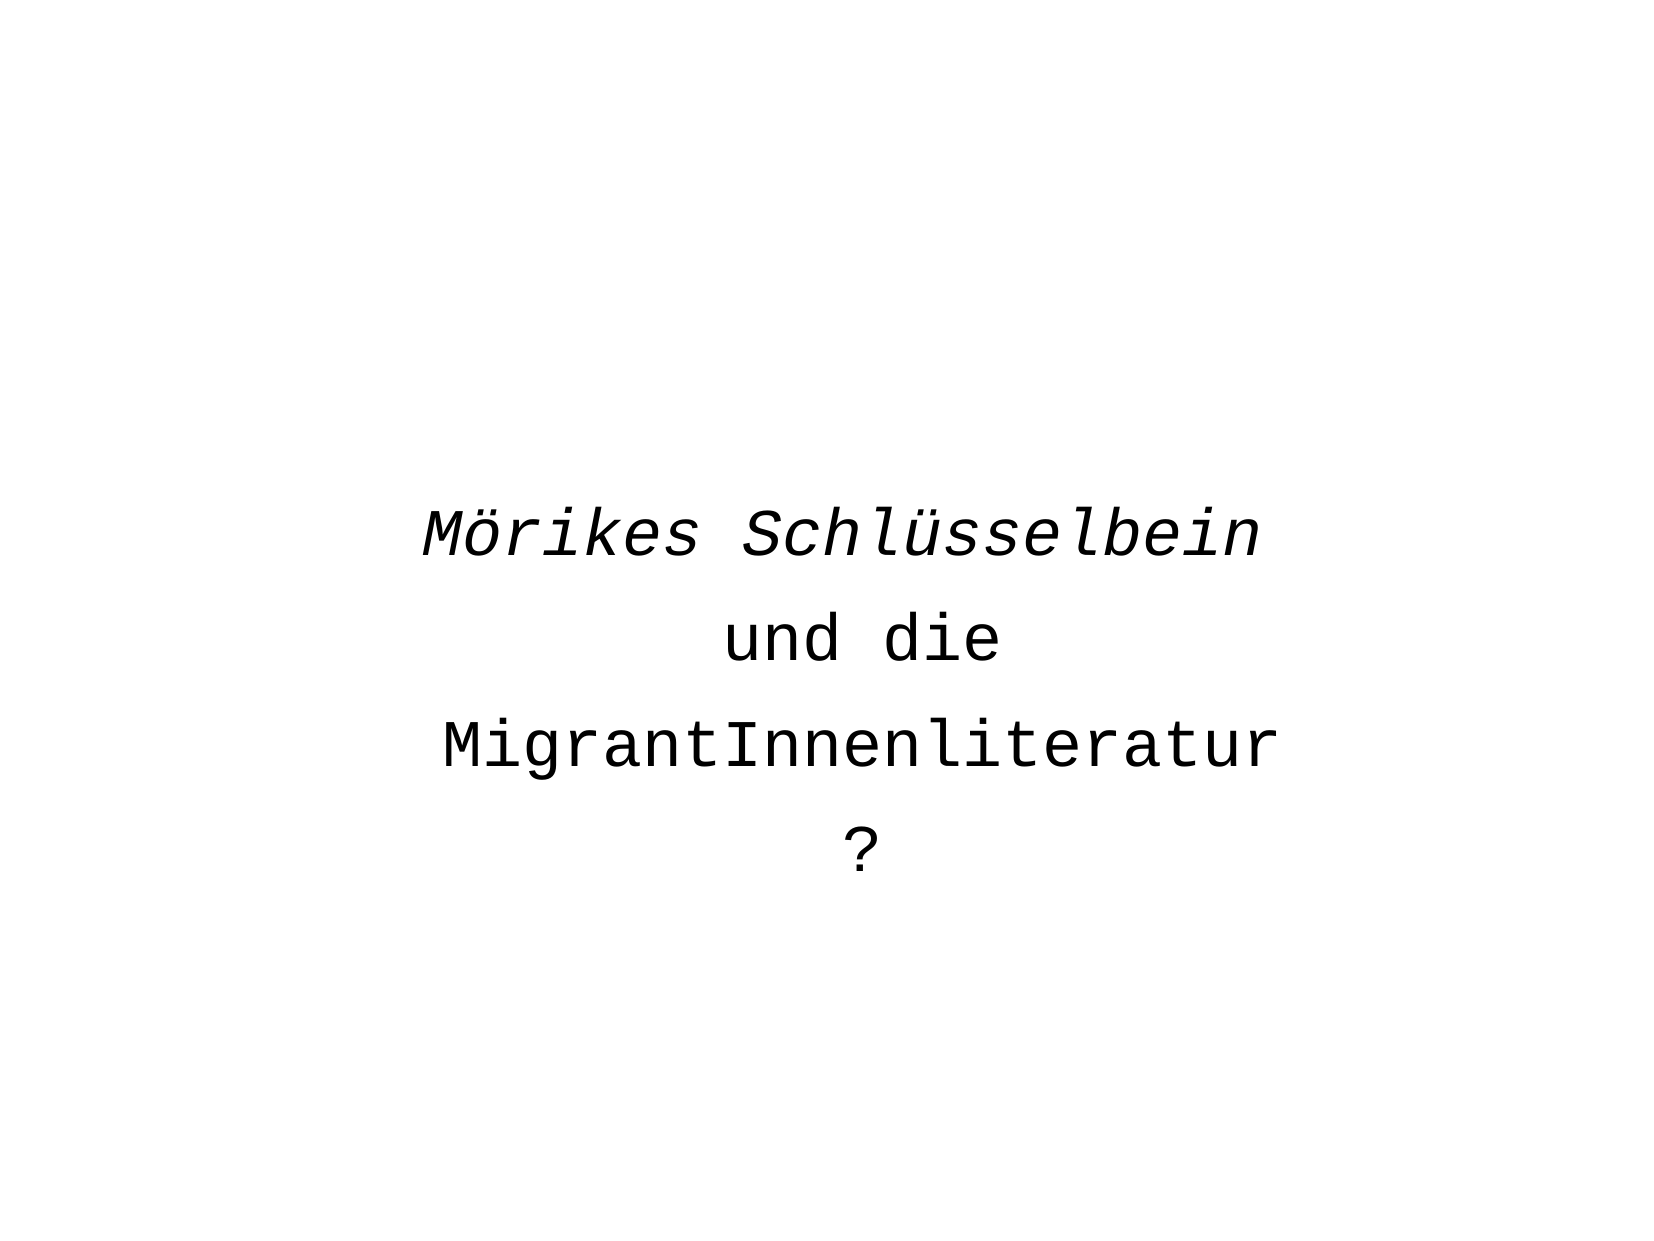

#
Mörikes Schlüsselbein
und die
MigrantInnenliteratur
?